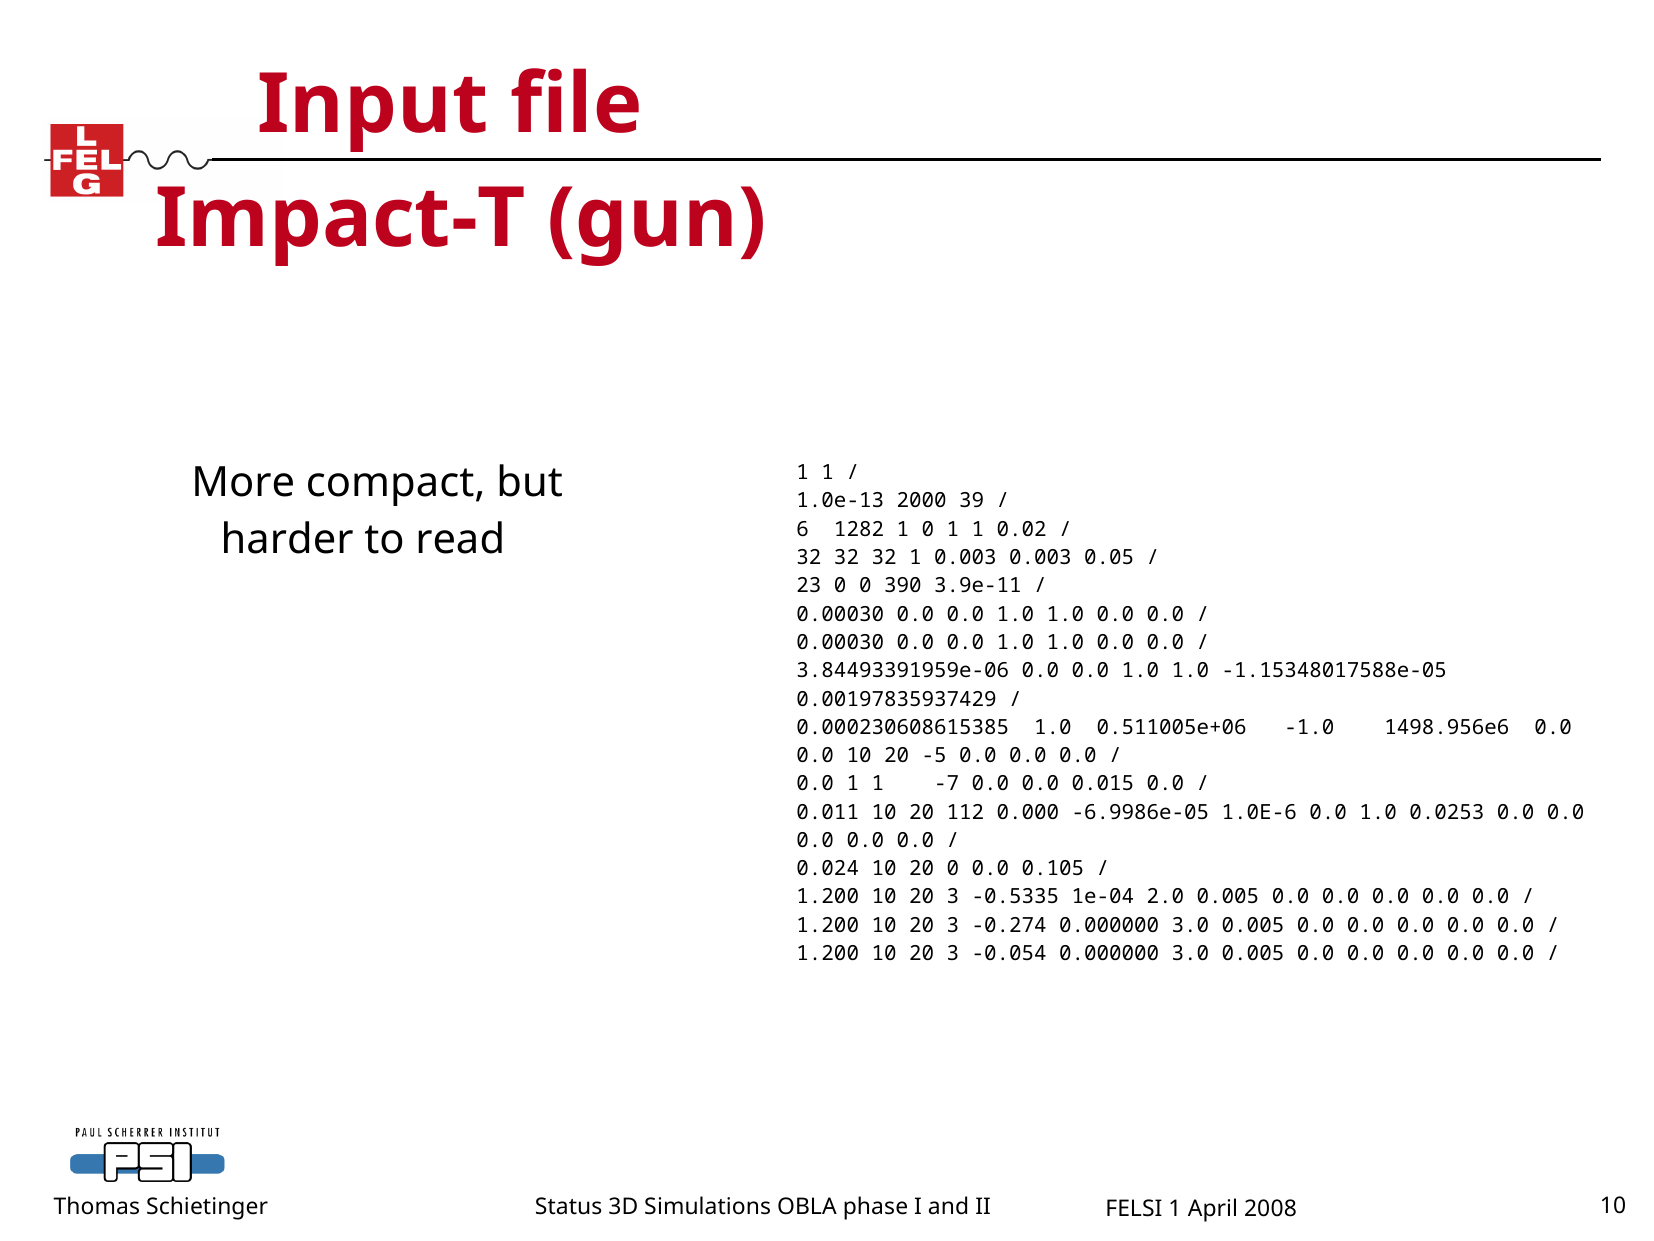

# Input file Impact-T (gun)
More compact, but harder to read
1 1 /
1.0e-13 2000 39 /
6 1282 1 0 1 1 0.02 /
32 32 32 1 0.003 0.003 0.05 /
23 0 0 390 3.9e-11 /
0.00030 0.0 0.0 1.0 1.0 0.0 0.0 /
0.00030 0.0 0.0 1.0 1.0 0.0 0.0 /
3.84493391959e-06 0.0 0.0 1.0 1.0 -1.15348017588e-05 0.00197835937429 /
0.000230608615385 1.0 0.511005e+06 -1.0 1498.956e6 0.0
0.0 10 20 -5 0.0 0.0 0.0 /
0.0 1 1 -7 0.0 0.0 0.015 0.0 /
0.011 10 20 112 0.000 -6.9986e-05 1.0E-6 0.0 1.0 0.0253 0.0 0.0 0.0 0.0 0.0 /
0.024 10 20 0 0.0 0.105 /
1.200 10 20 3 -0.5335 1e-04 2.0 0.005 0.0 0.0 0.0 0.0 0.0 /
1.200 10 20 3 -0.274 0.000000 3.0 0.005 0.0 0.0 0.0 0.0 0.0 /
1.200 10 20 3 -0.054 0.000000 3.0 0.005 0.0 0.0 0.0 0.0 0.0 /